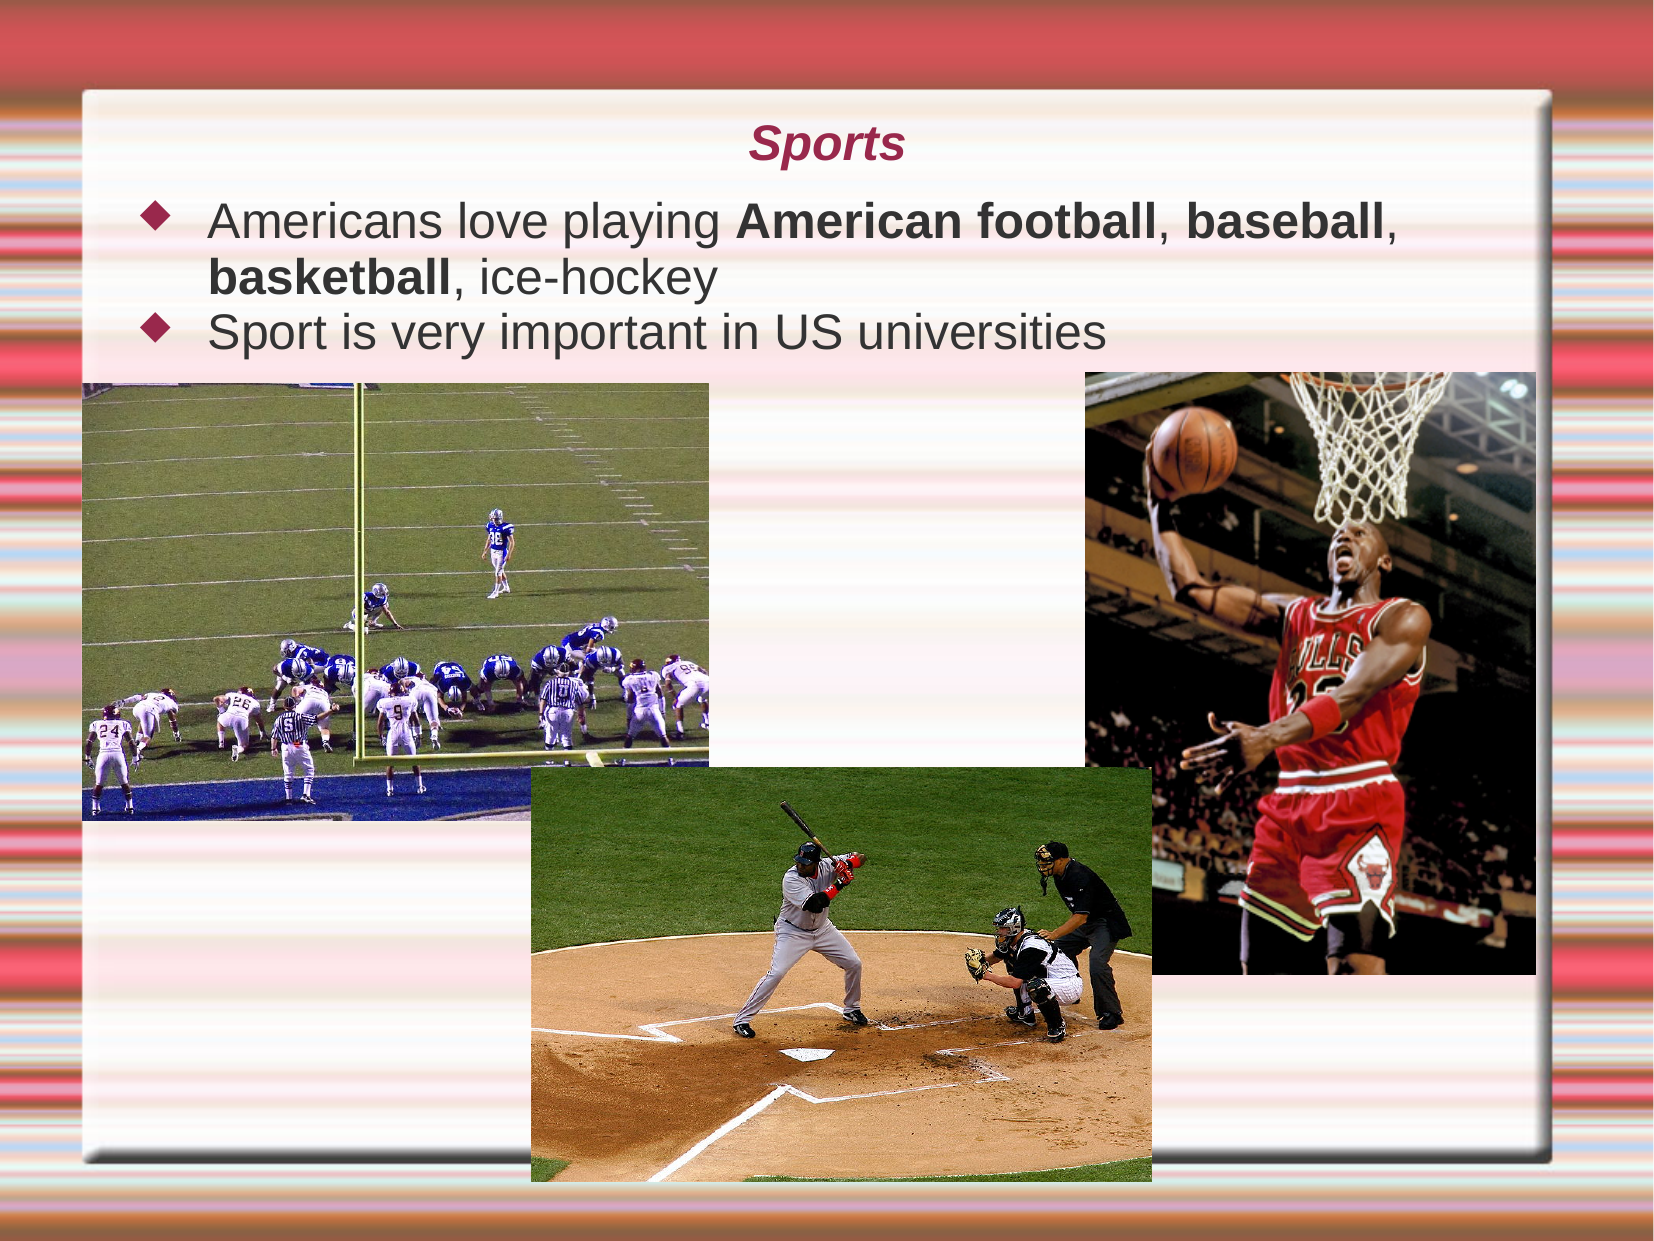

# Sports
Americans love playing American football, baseball, basketball, ice-hockey
Sport is very important in US universities